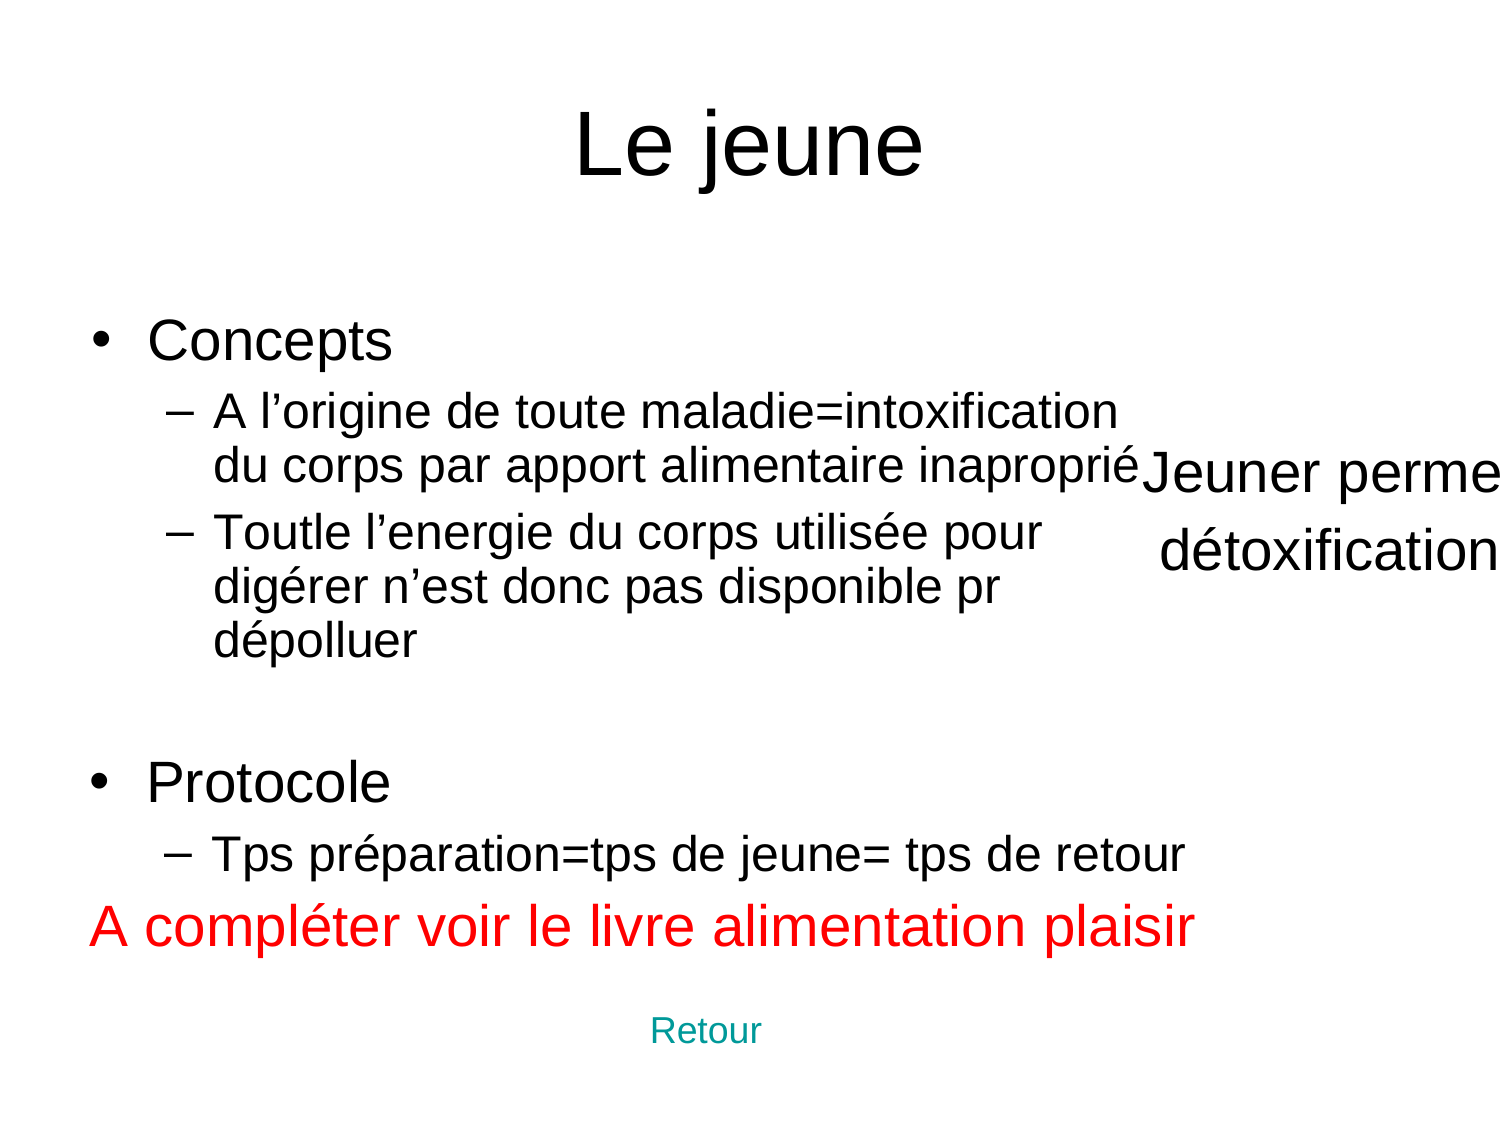

# Le jeune
Protocole
Tps préparation=tps de jeune= tps de retour
A compléter voir le livre alimentation plaisir
Concepts
A l’origine de toute maladie=intoxification du corps par apport alimentaire inaproprié
Toutle l’energie du corps utilisée pour digérer n’est donc pas disponible pr dépolluer
Jeuner permet
 détoxification
Retour